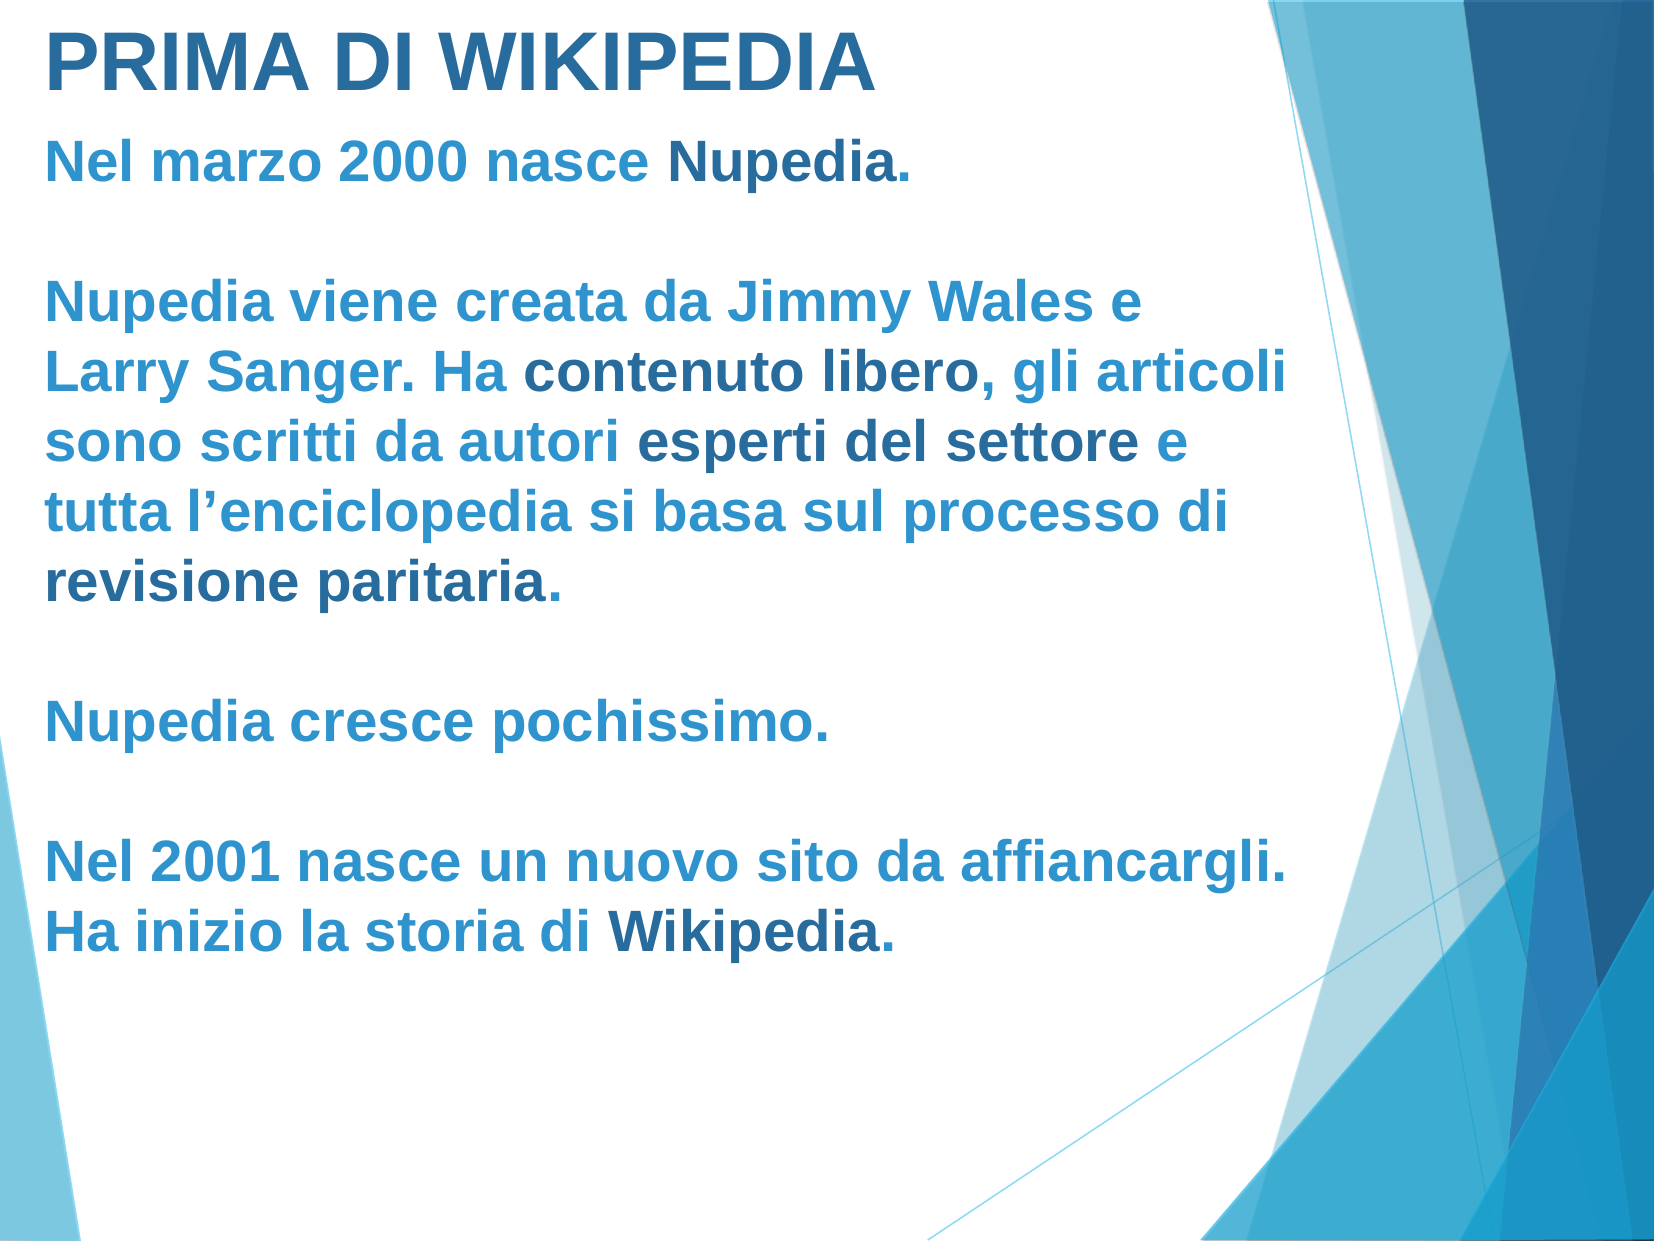

PRIMA DI WIKIPEDIA
Nel marzo 2000 nasce Nupedia.
Nupedia viene creata da Jimmy Wales e Larry Sanger. Ha contenuto libero, gli articoli sono scritti da autori esperti del settore e tutta l’enciclopedia si basa sul processo di revisione paritaria.
Nupedia cresce pochissimo.
Nel 2001 nasce un nuovo sito da affiancargli.
Ha inizio la storia di Wikipedia.